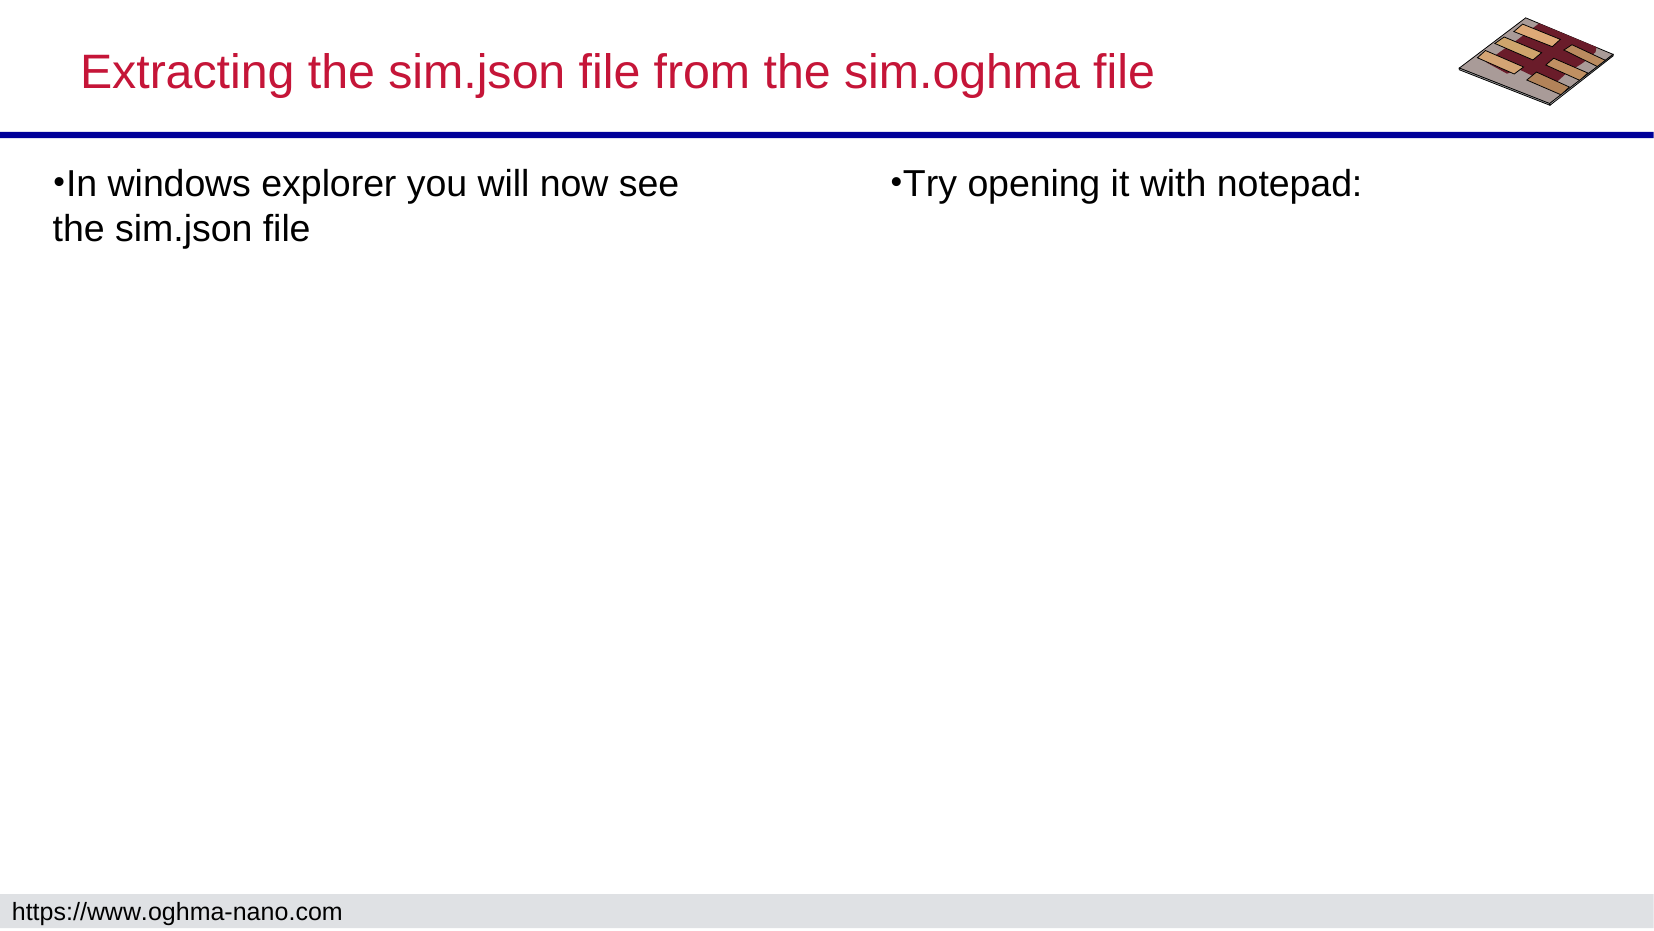

# Extracting the sim.json file from the sim.oghma file
In windows explorer you will now see the sim.json file
Try opening it with notepad: